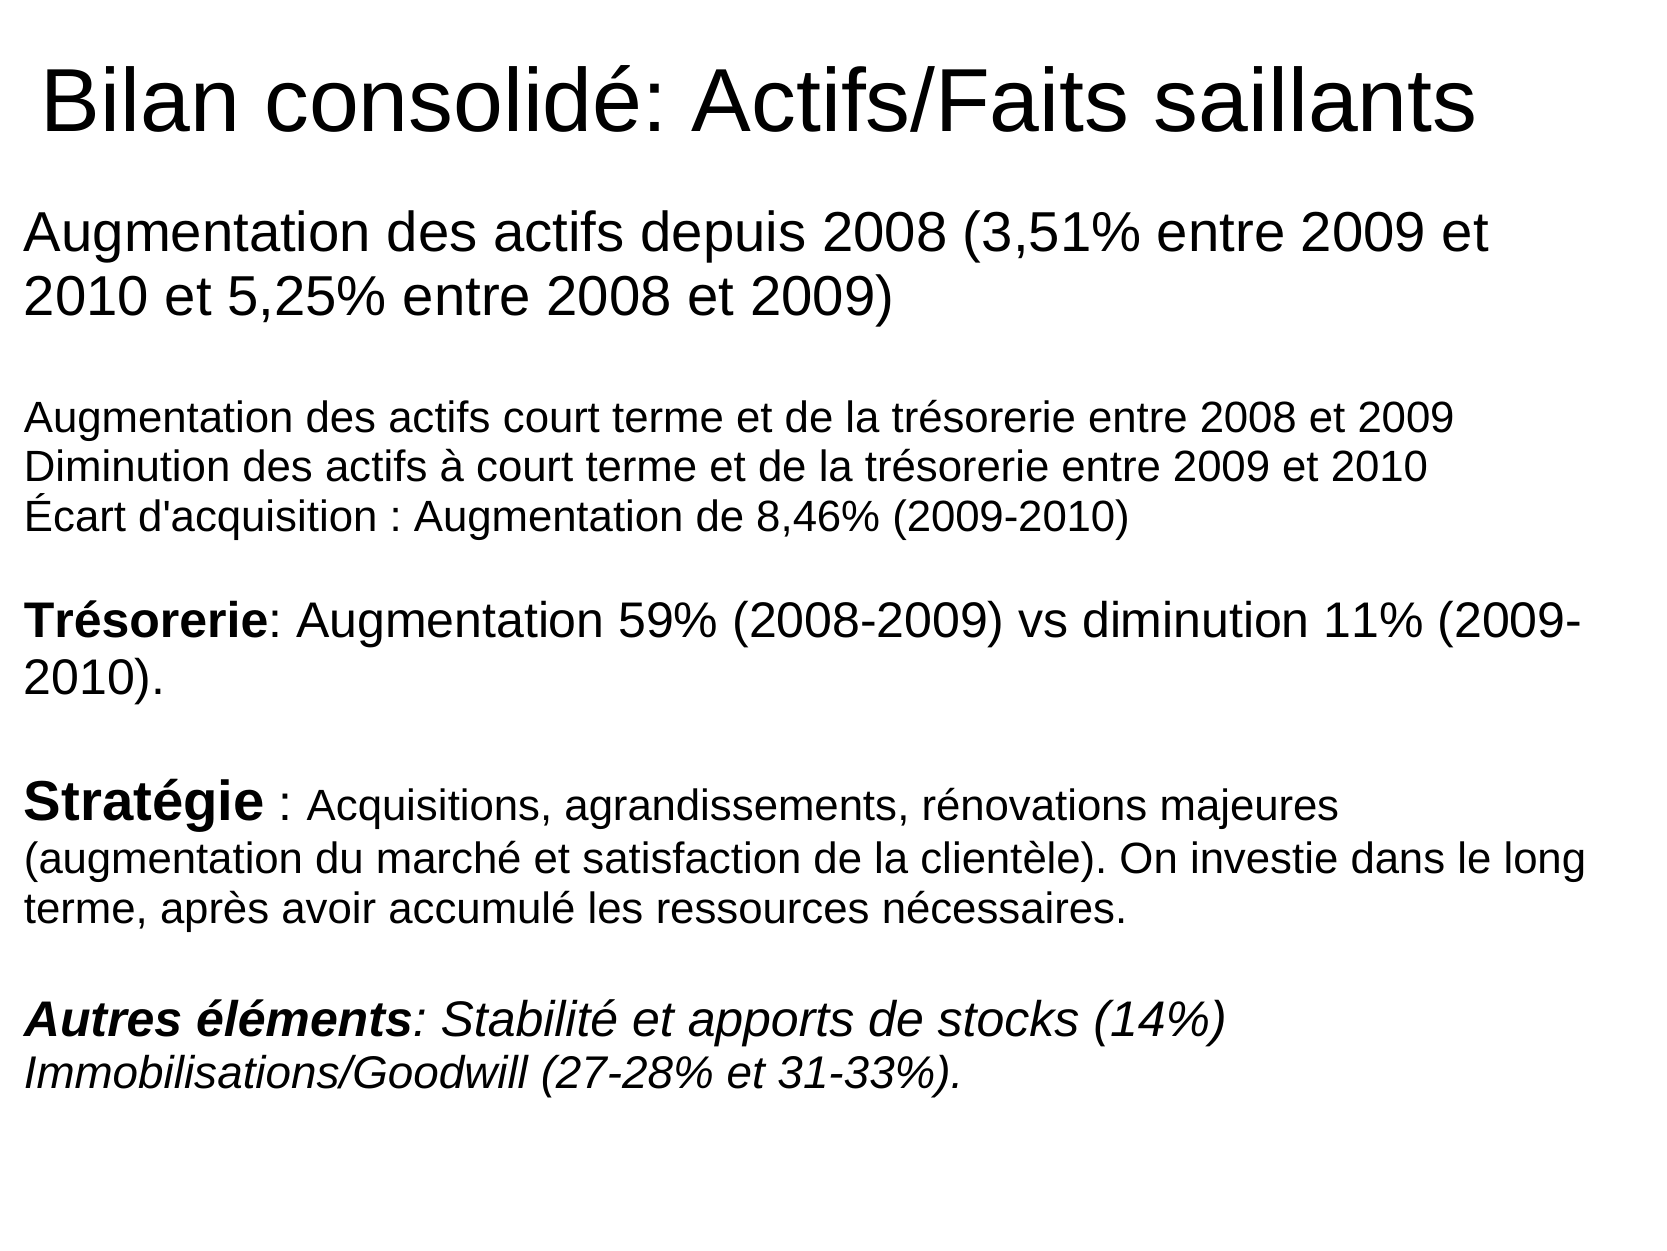

# Bilan consolidé: Actifs/Faits saillants
Augmentation des actifs depuis 2008 (3,51% entre 2009 et 2010 et 5,25% entre 2008 et 2009)
Augmentation des actifs court terme et de la trésorerie entre 2008 et 2009
Diminution des actifs à court terme et de la trésorerie entre 2009 et 2010
Écart d'acquisition : Augmentation de 8,46% (2009-2010)
Trésorerie: Augmentation 59% (2008-2009) vs diminution 11% (2009-2010).
Stratégie : Acquisitions, agrandissements, rénovations majeures (augmentation du marché et satisfaction de la clientèle). On investie dans le long terme, après avoir accumulé les ressources nécessaires.
Autres éléments: Stabilité et apports de stocks (14%) Immobilisations/Goodwill (27-28% et 31-33%).